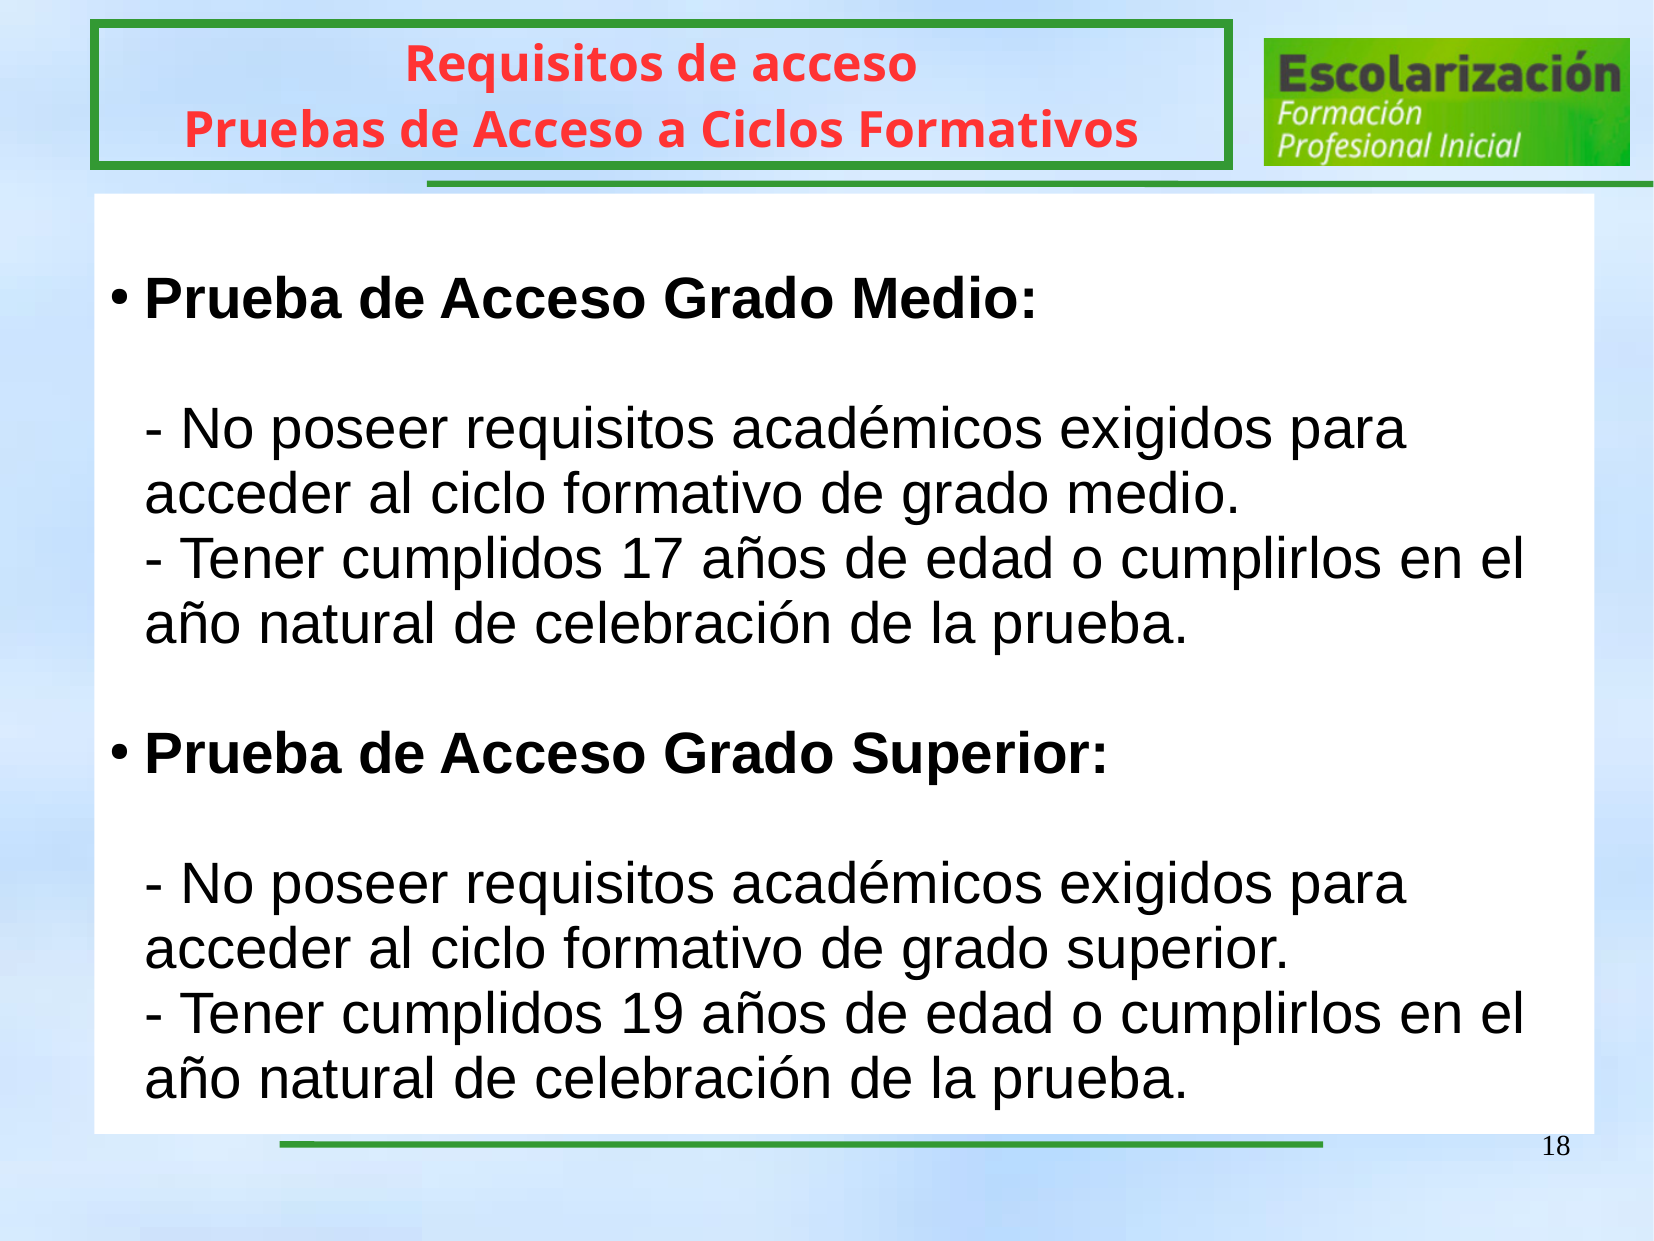

Requisitos de acceso
Pruebas de Acceso a Ciclos Formativos
Prueba de Acceso Grado Medio:
- No poseer requisitos académicos exigidos para acceder al ciclo formativo de grado medio.
- Tener cumplidos 17 años de edad o cumplirlos en el año natural de celebración de la prueba.
Prueba de Acceso Grado Superior:
- No poseer requisitos académicos exigidos para acceder al ciclo formativo de grado superior.
- Tener cumplidos 19 años de edad o cumplirlos en el año natural de celebración de la prueba.
18